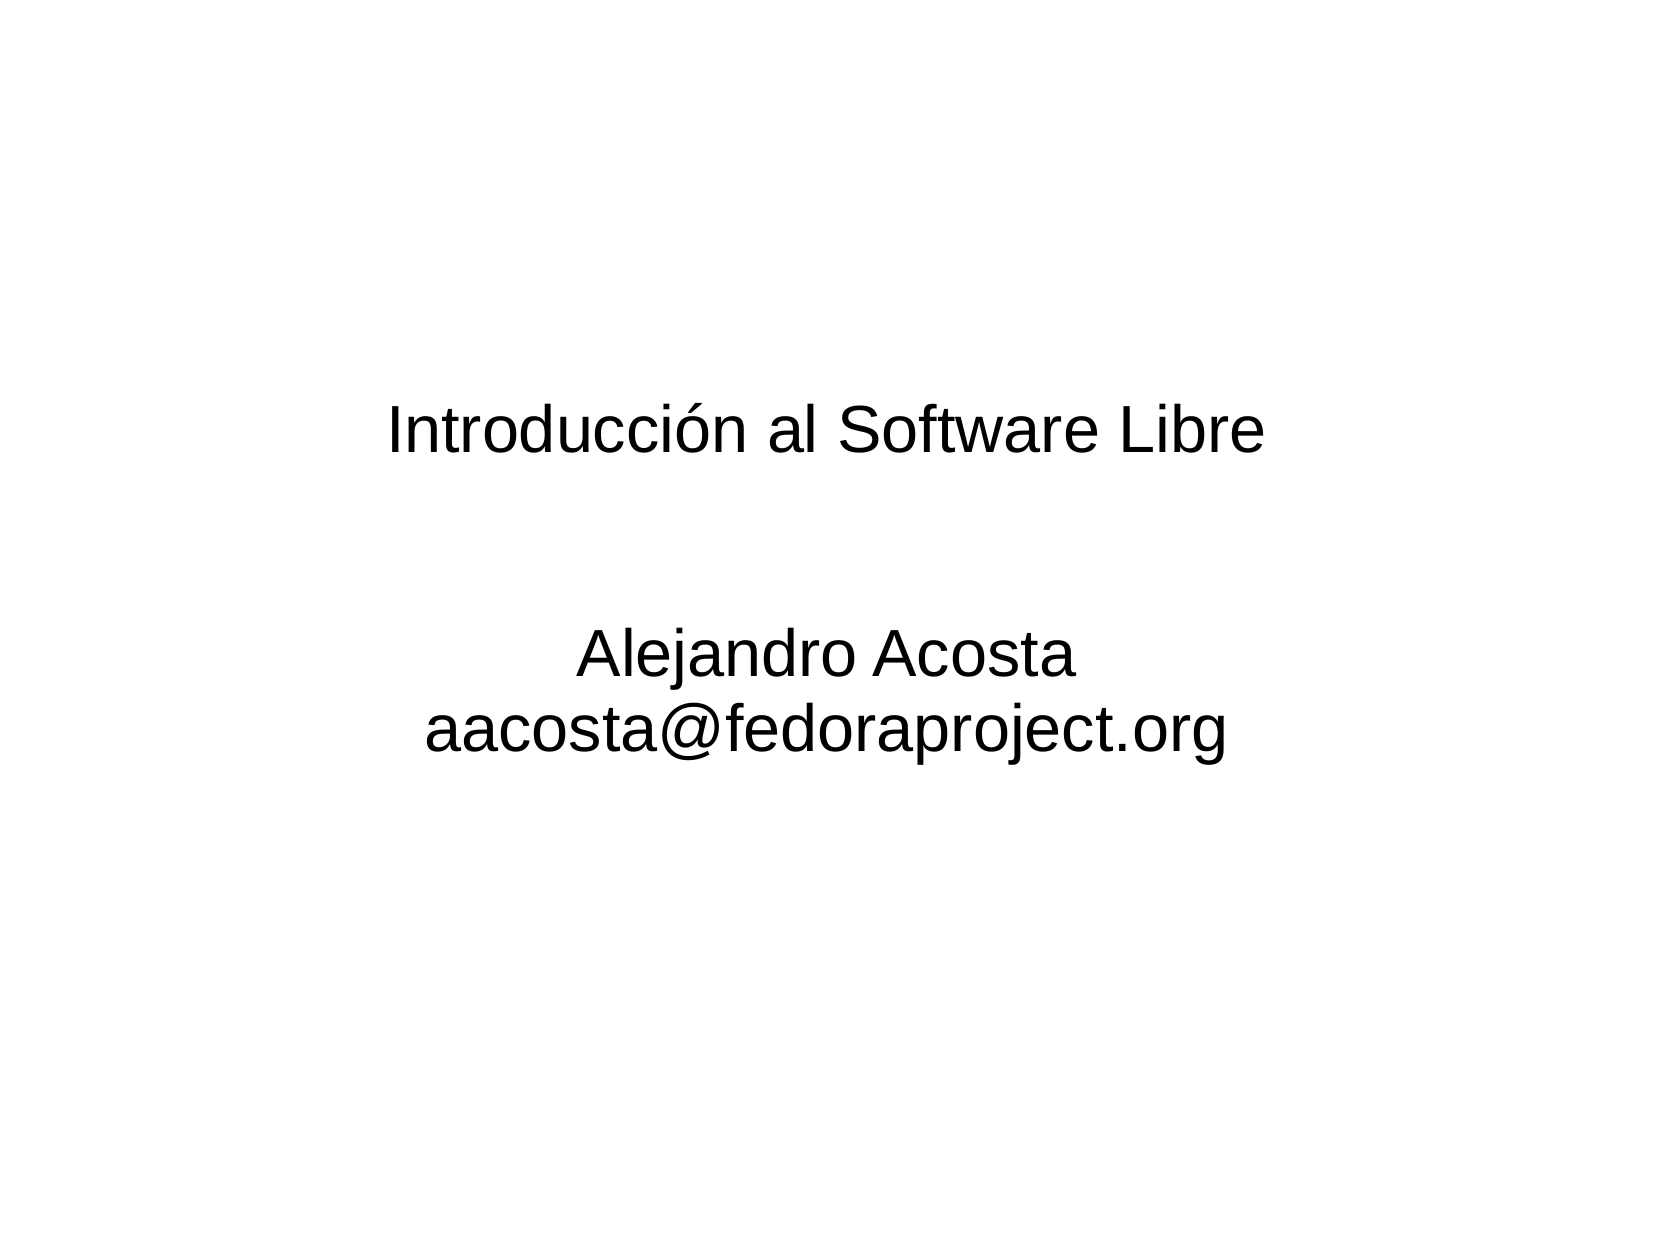

# Introducción al Software Libre
Alejandro Acosta
aacosta@fedoraproject.org